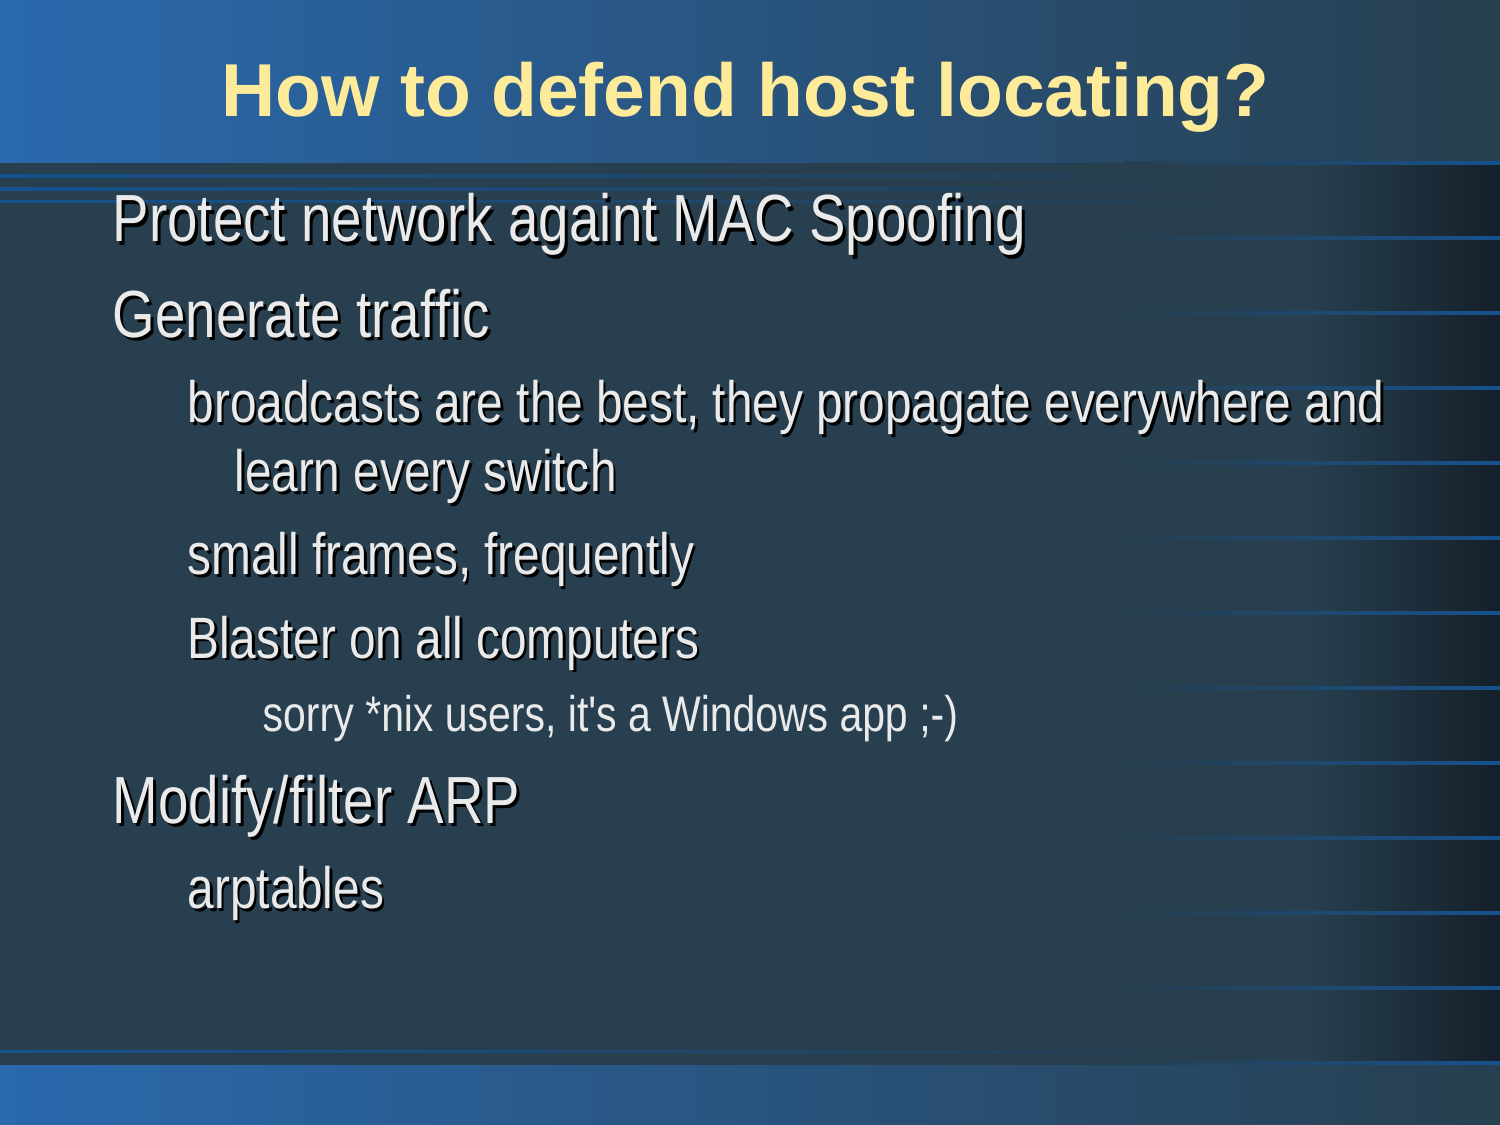

# How to defend host locating?
Protect network againt MAC Spoofing
Generate traffic
broadcasts are the best, they propagate everywhere and learn every switch
small frames, frequently
Blaster on all computers
sorry *nix users, it's a Windows app ;-)
Modify/filter ARP
arptables